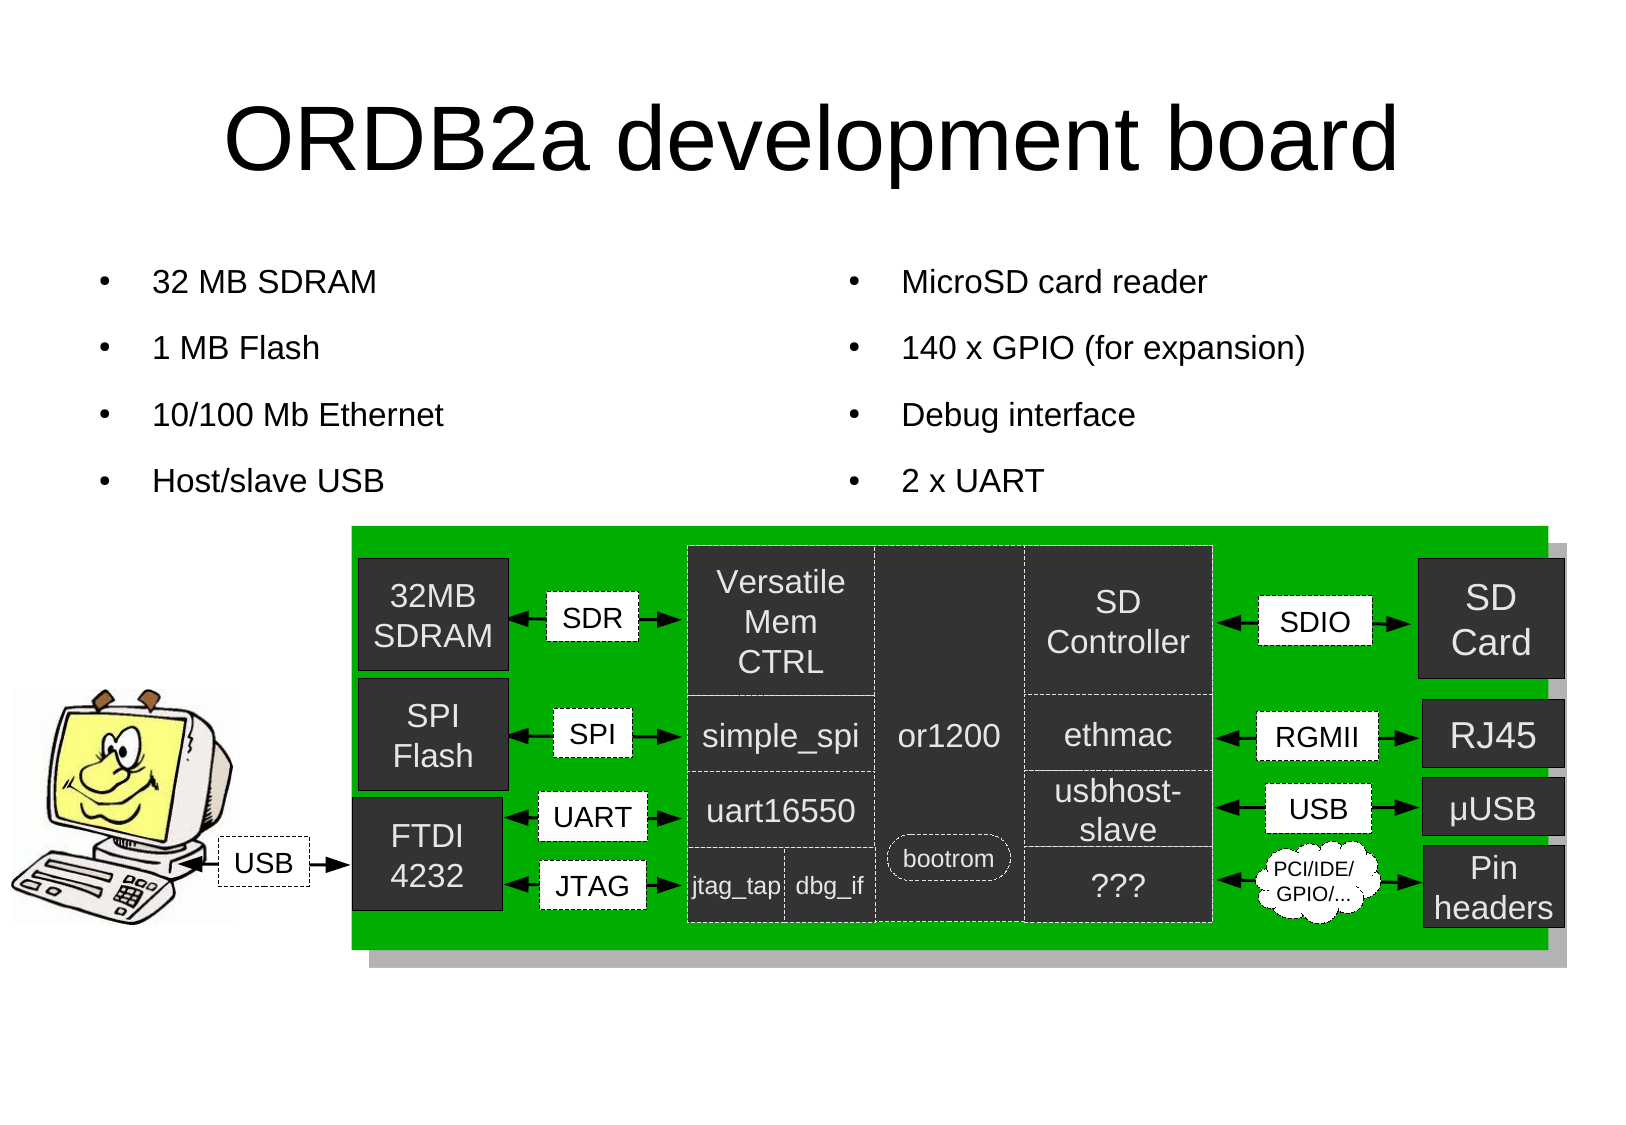

# ORDB2a development board
32 MB SDRAM
1 MB Flash
10/100 Mb Ethernet
Host/slave USB
MicroSD card reader
140 x GPIO (for expansion)
Debug interface
2 x UART